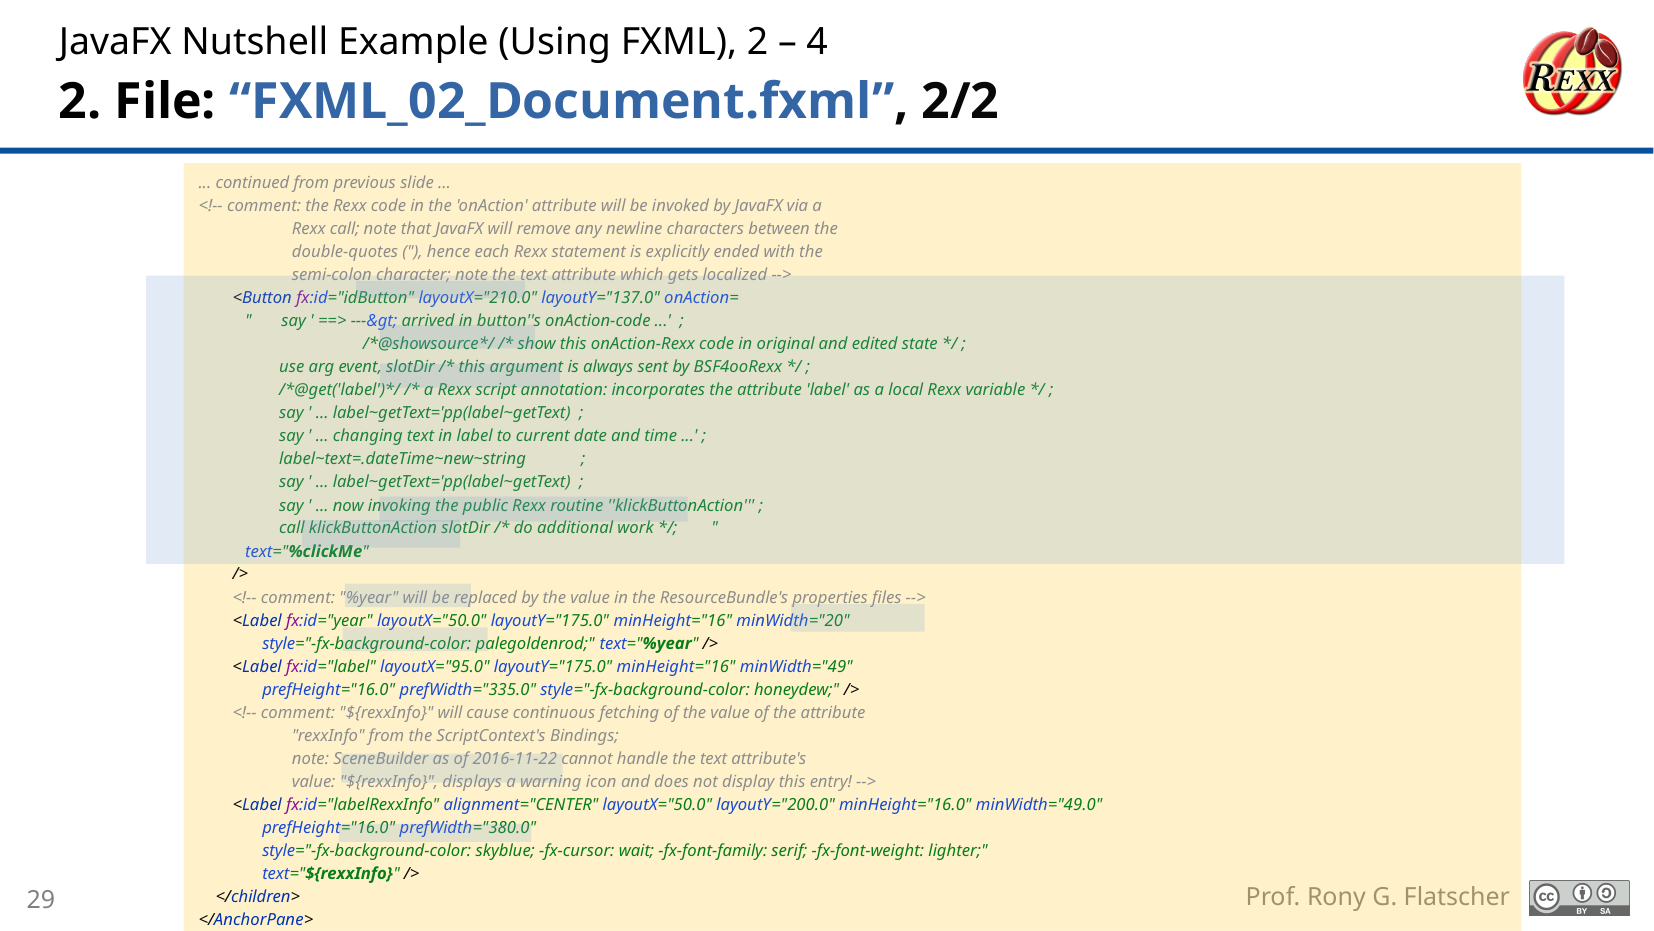

# JavaFX Nutshell Example (Using FXML), 2 – 4 2. File: “FXML_02_Document.fxml”, 2/2
... continued from previous slide …
<!-- comment: the Rexx code in the 'onAction' attribute will be invoked by JavaFX via a
 Rexx call; note that JavaFX will remove any newline characters between the
 double-quotes ("), hence each Rexx statement is explicitly ended with the
 semi-colon character; note the text attribute which gets localized -->
 <Button fx:id="idButton" layoutX="210.0" layoutY="137.0" onAction=
 " say ' ==> ---&gt; arrived in button''s onAction-code ...' ;
		 /*@showsource*/ /* show this onAction-Rexx code in original and edited state */ ;
 use arg event, slotDir /* this argument is always sent by BSF4ooRexx */ ;
 /*@get('label')*/ /* a Rexx script annotation: incorporates the attribute 'label' as a local Rexx variable */ ;
 say ' ... label~getText='pp(label~getText) ;
 say ' ... changing text in label to current date and time ...' ;
 label~text=.dateTime~new~string ;
 say ' ... label~getText='pp(label~getText) ;
 say ' ... now invoking the public Rexx routine ''klickButtonAction''' ;
 call klickButtonAction slotDir /* do additional work */; "
 text="%clickMe"
 />
 <!-- comment: "%year" will be replaced by the value in the ResourceBundle's properties files -->
 <Label fx:id="year" layoutX="50.0" layoutY="175.0" minHeight="16" minWidth="20"
 style="-fx-background-color: palegoldenrod;" text="%year" />
 <Label fx:id="label" layoutX="95.0" layoutY="175.0" minHeight="16" minWidth="49"
 prefHeight="16.0" prefWidth="335.0" style="-fx-background-color: honeydew;" />
 <!-- comment: "${rexxInfo}" will cause continuous fetching of the value of the attribute
 "rexxInfo" from the ScriptContext's Bindings;
 note: SceneBuilder as of 2016-11-22 cannot handle the text attribute's
 value: "${rexxInfo}", displays a warning icon and does not display this entry! -->
 <Label fx:id="labelRexxInfo" alignment="CENTER" layoutX="50.0" layoutY="200.0" minHeight="16.0" minWidth="49.0"
 prefHeight="16.0" prefWidth="380.0"
 style="-fx-background-color: skyblue; -fx-cursor: wait; -fx-font-family: serif; -fx-font-weight: lighter;"
 text="${rexxInfo}" />
 </children>
</AnchorPane>